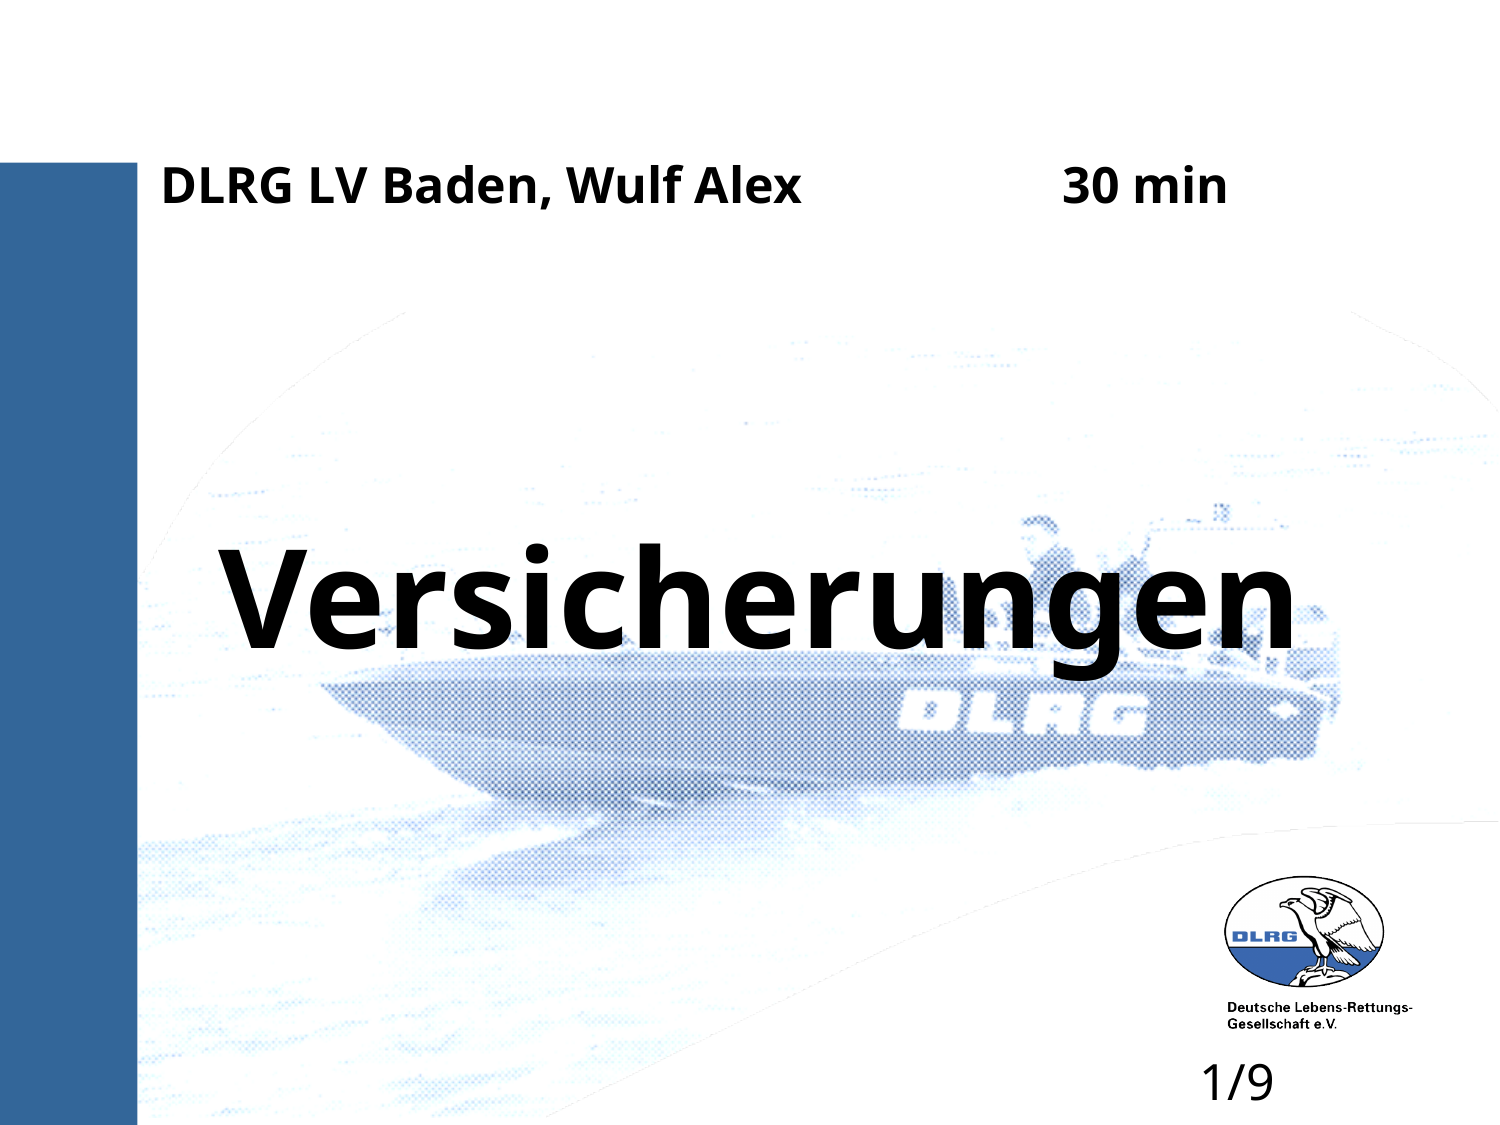

DLRG LV Baden, Wulf Alex 30 min
# Versicherungen